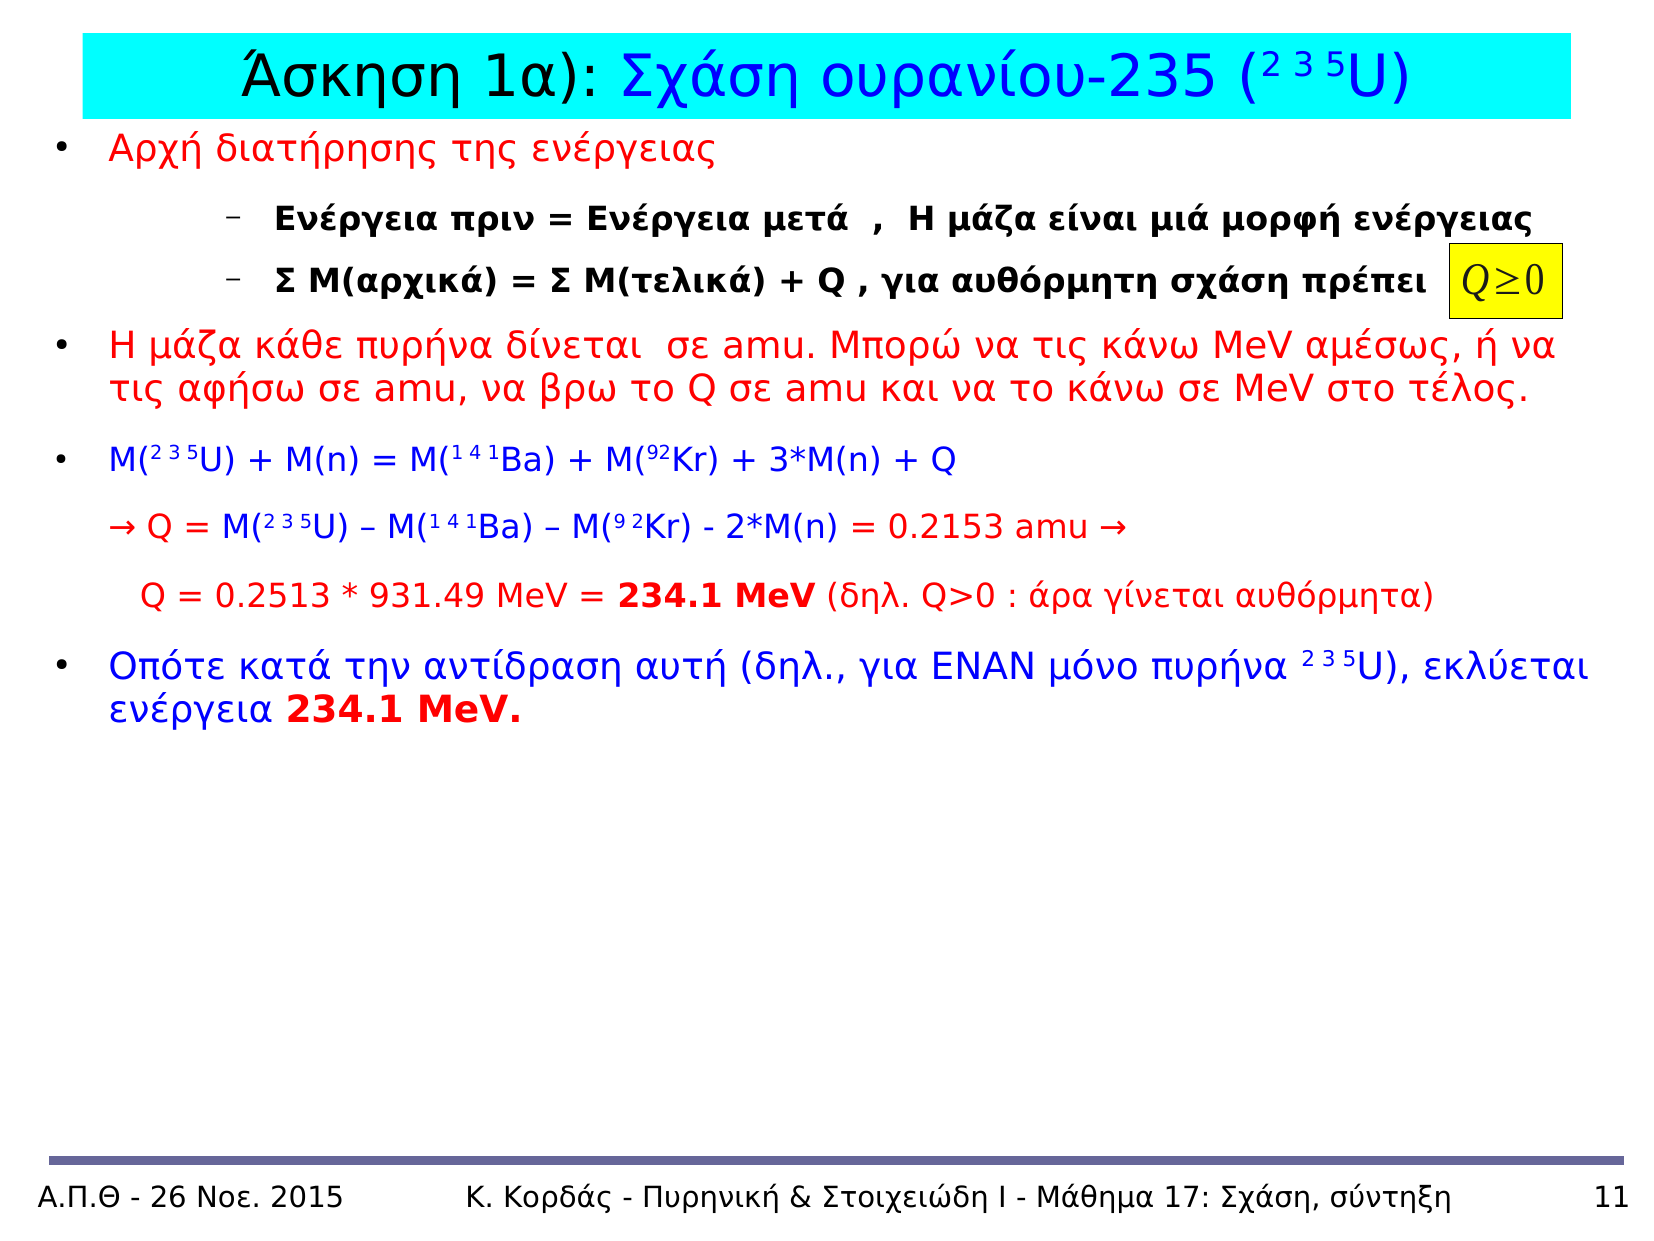

# Άσκηση 1α): Σχάση ουρανίου-235 (2 3 5U)
Αρχή διατήρησης της ενέργειας
Ενέργεια πριν = Ενέργεια μετά , Η μάζα είναι μιά μορφή ενέργειας
Σ Μ(αρχικά) = Σ Μ(τελικά) + Q , για αυθόρμητη σχάση πρέπει
Η μάζα κάθε πυρήνα δίνεται σε amu. Mπορώ να τις κάνω MeV αμέσως, ή να τις αφήσω σε amu, να βρω το Q σε amu και να το κάνω σε MeV στο τέλος.
Μ(2 3 5U) + M(n) = Μ(1 4 1Ba) + M(92Kr) + 3*M(n) + Q
→ Q = Μ(2 3 5U) – Μ(1 4 1Ba) – M(9 2Kr) - 2*M(n) = 0.2153 amu →
 Q = 0.2513 * 931.49 MeV = 234.1 MeV (δηλ. Q>0 : άρα γίνεται αυθόρμητα)
Οπότε κατά την αντίδραση αυτή (δηλ., για ΕΝΑΝ μόνο πυρήνα 2 3 5U), εκλύεται ενέργεια 234.1 MeV.
Α.Π.Θ - 26 Νοε. 2015
Κ. Κορδάς - Πυρηνική & Στοιχειώδη Ι - Μάθημα 17: Σχάση, σύντηξη
11